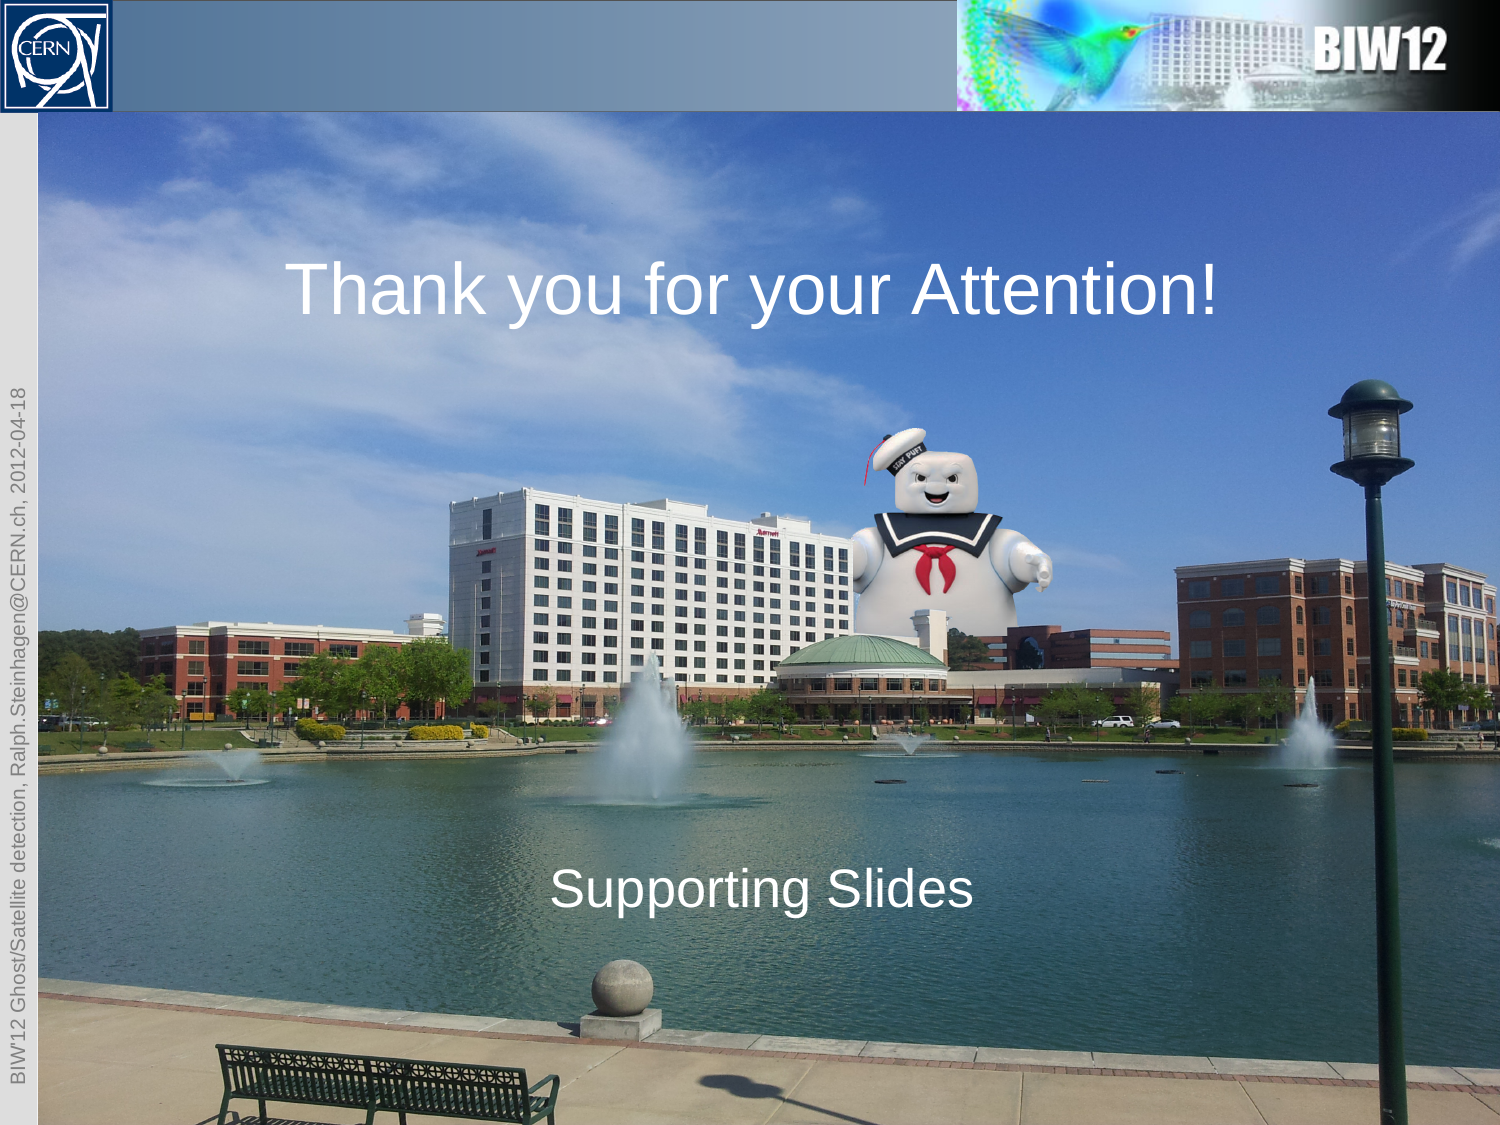

#
Thank you for your Attention!
Supporting Slides